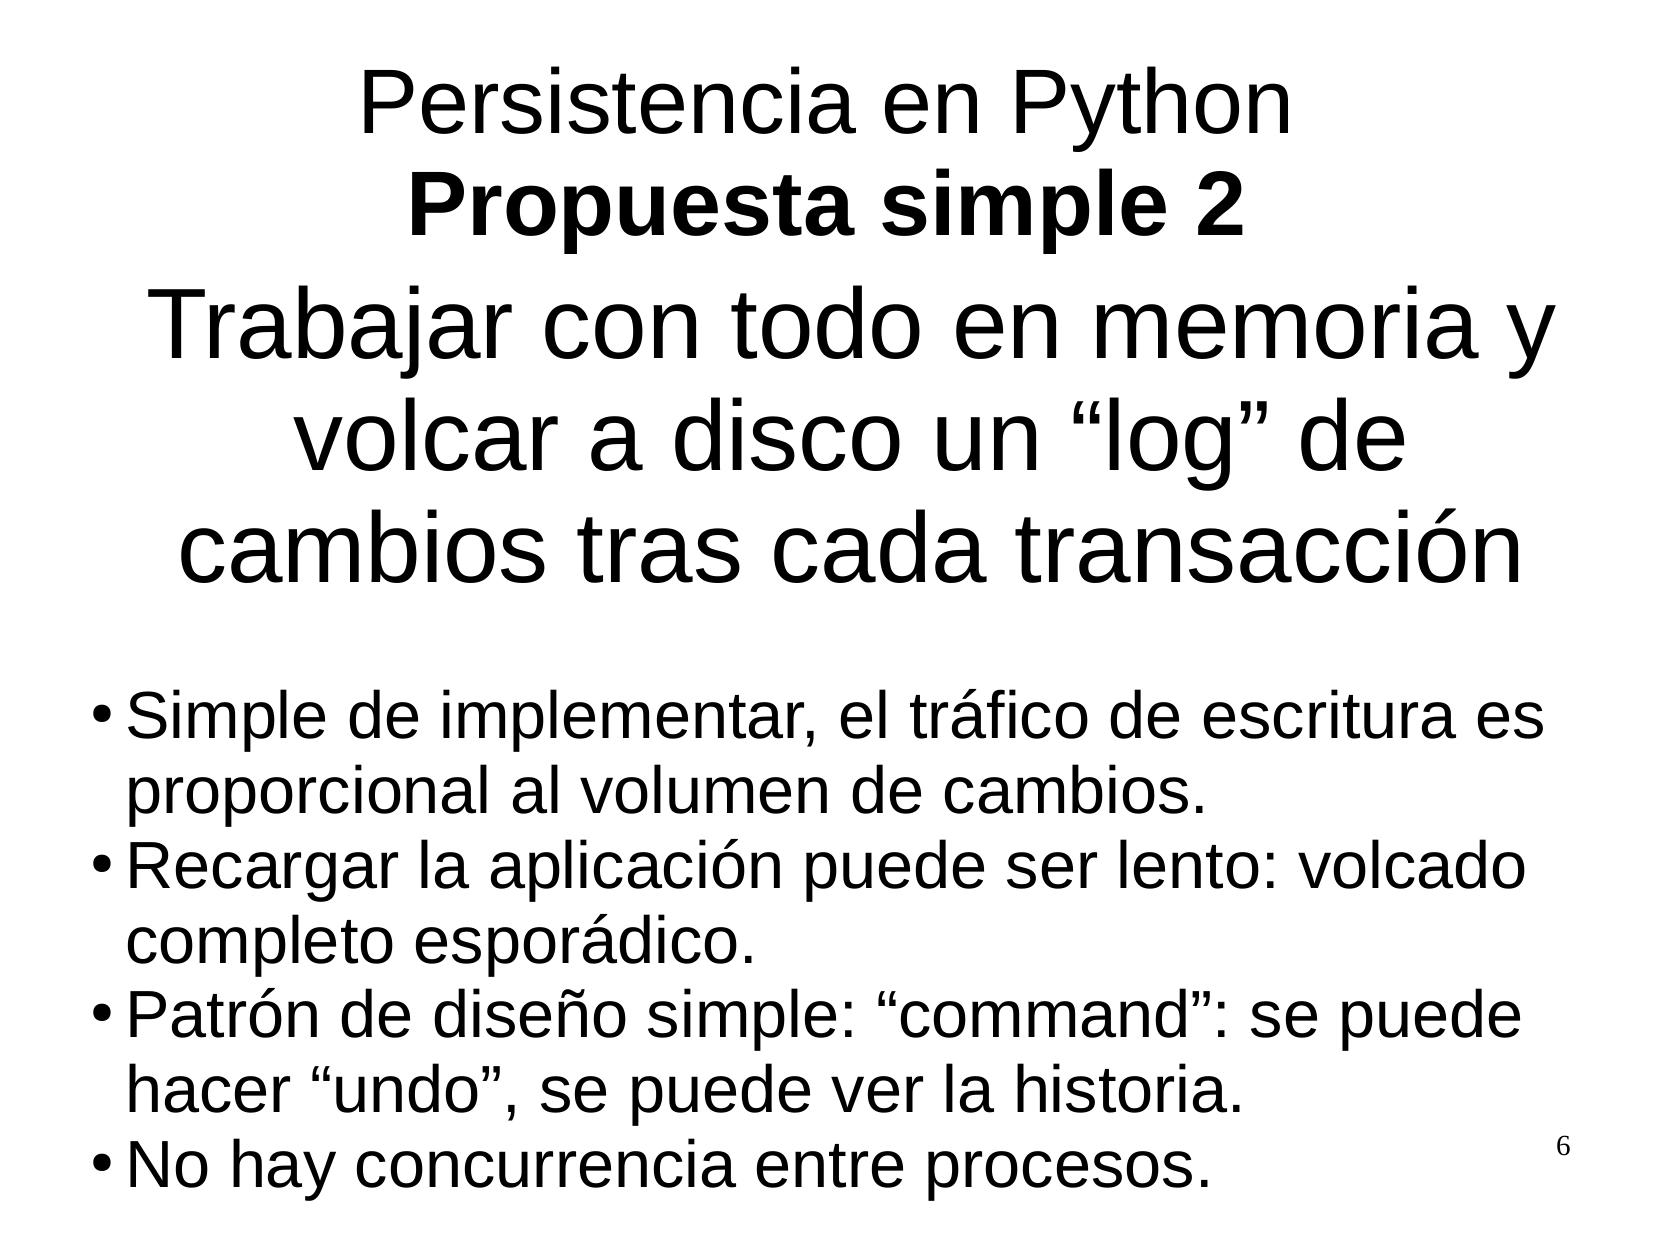

# Persistencia en Python Propuesta simple 2
Trabajar con todo en memoria y volcar a disco un “log” de cambios tras cada transacción
Simple de implementar, el tráfico de escritura es proporcional al volumen de cambios.
Recargar la aplicación puede ser lento: volcado completo esporádico.
Patrón de diseño simple: “command”: se puede hacer “undo”, se puede ver la historia.
No hay concurrencia entre procesos.
6